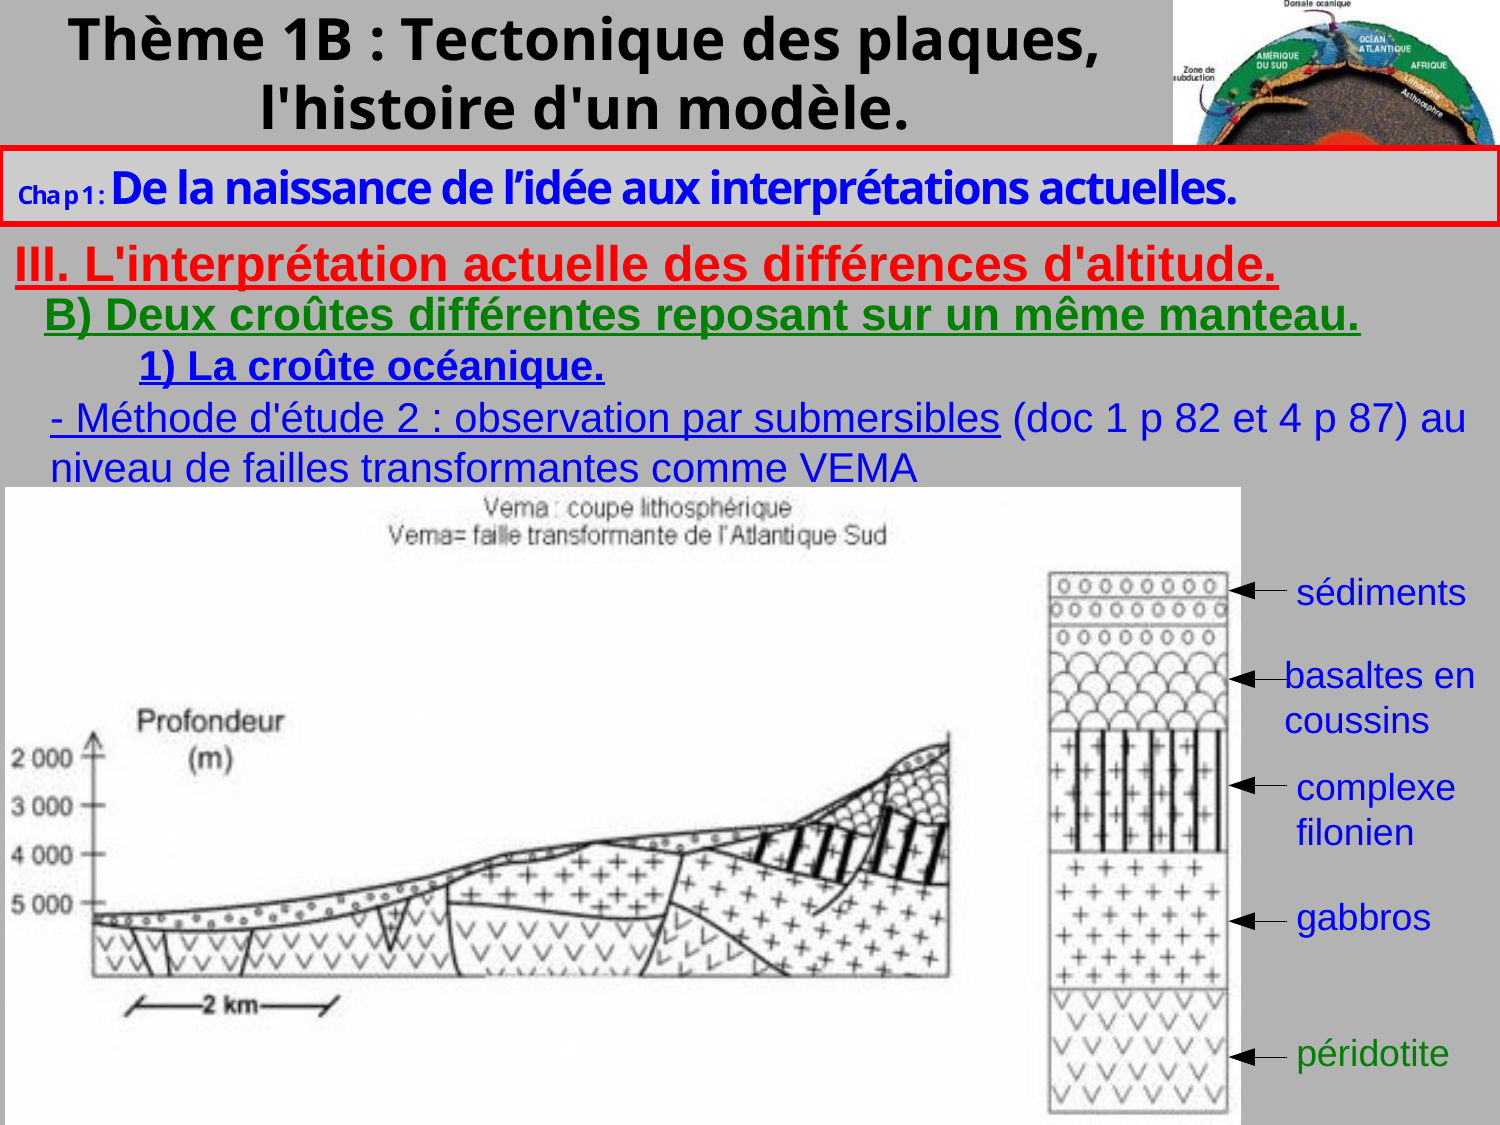

Thème 1B : Tectonique des plaques, l'histoire d'un modèle.
Cha p 1 : De la naissance de l’idée aux interprétations actuelles.
III. L'interprétation actuelle des différences d'altitude.
B) Deux croûtes différentes reposant sur un même manteau.
1) La croûte océanique.
- Méthode d'étude 2 : observation par submersibles (doc 1 p 82 et 4 p 87) au niveau de failles transformantes comme VEMA
sédiments
basaltes en coussins
complexe filonien
gabbros
péridotite